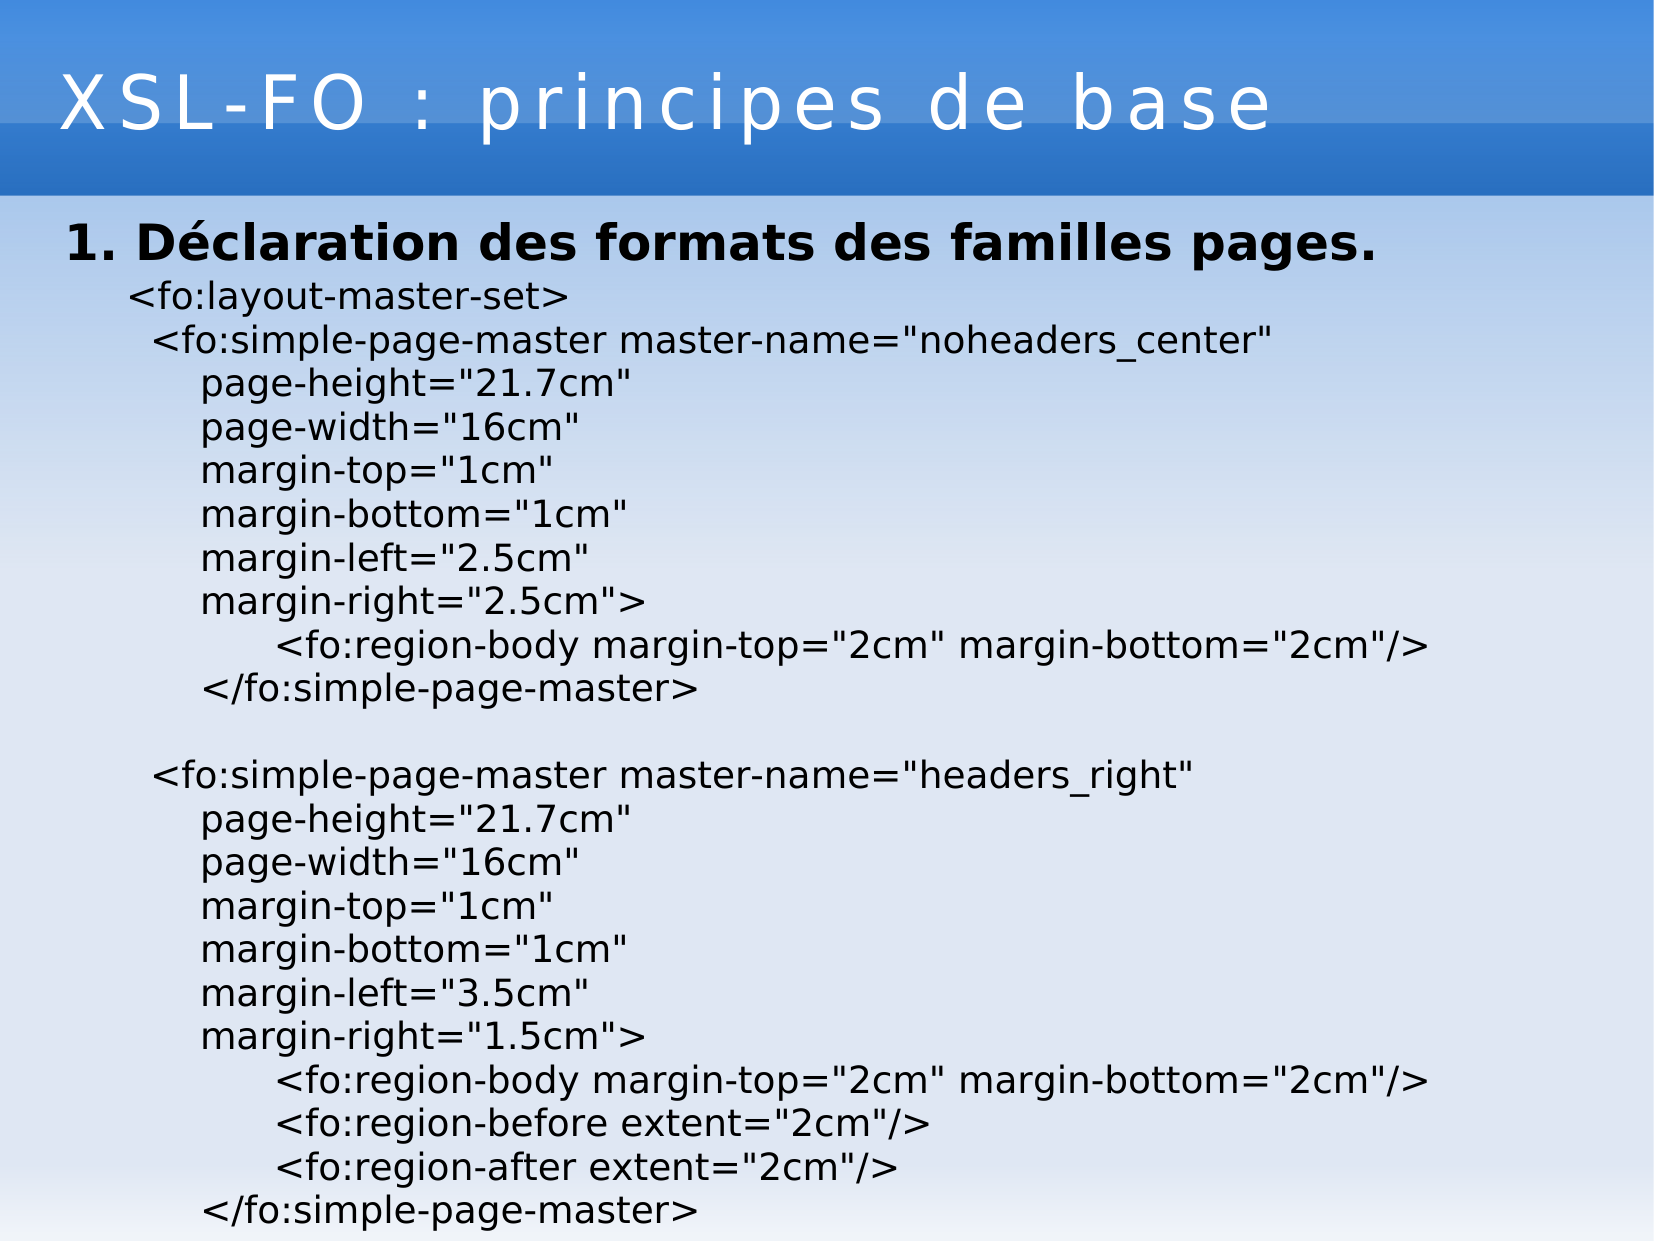

# XSL-FO : principes de base
1. Déclaration des formats des familles pages.
	<fo:layout-master-set>
 	 <fo:simple-page-master master-name="noheaders_center"
		page-height="21.7cm"
 	page-width="16cm"
 	margin-top="1cm"
 	margin-bottom="1cm"
 	margin-left="2.5cm"
 	margin-right="2.5cm">
			<fo:region-body margin-top="2cm" margin-bottom="2cm"/>
		</fo:simple-page-master>
 	 <fo:simple-page-master master-name="headers_right"
		page-height="21.7cm"
 	page-width="16cm"
 	margin-top="1cm"
 	margin-bottom="1cm"
 	margin-left="3.5cm"
 	margin-right="1.5cm">
			<fo:region-body margin-top="2cm" margin-bottom="2cm"/>
			<fo:region-before extent="2cm"/>
			<fo:region-after extent="2cm"/>
		</fo:simple-page-master>